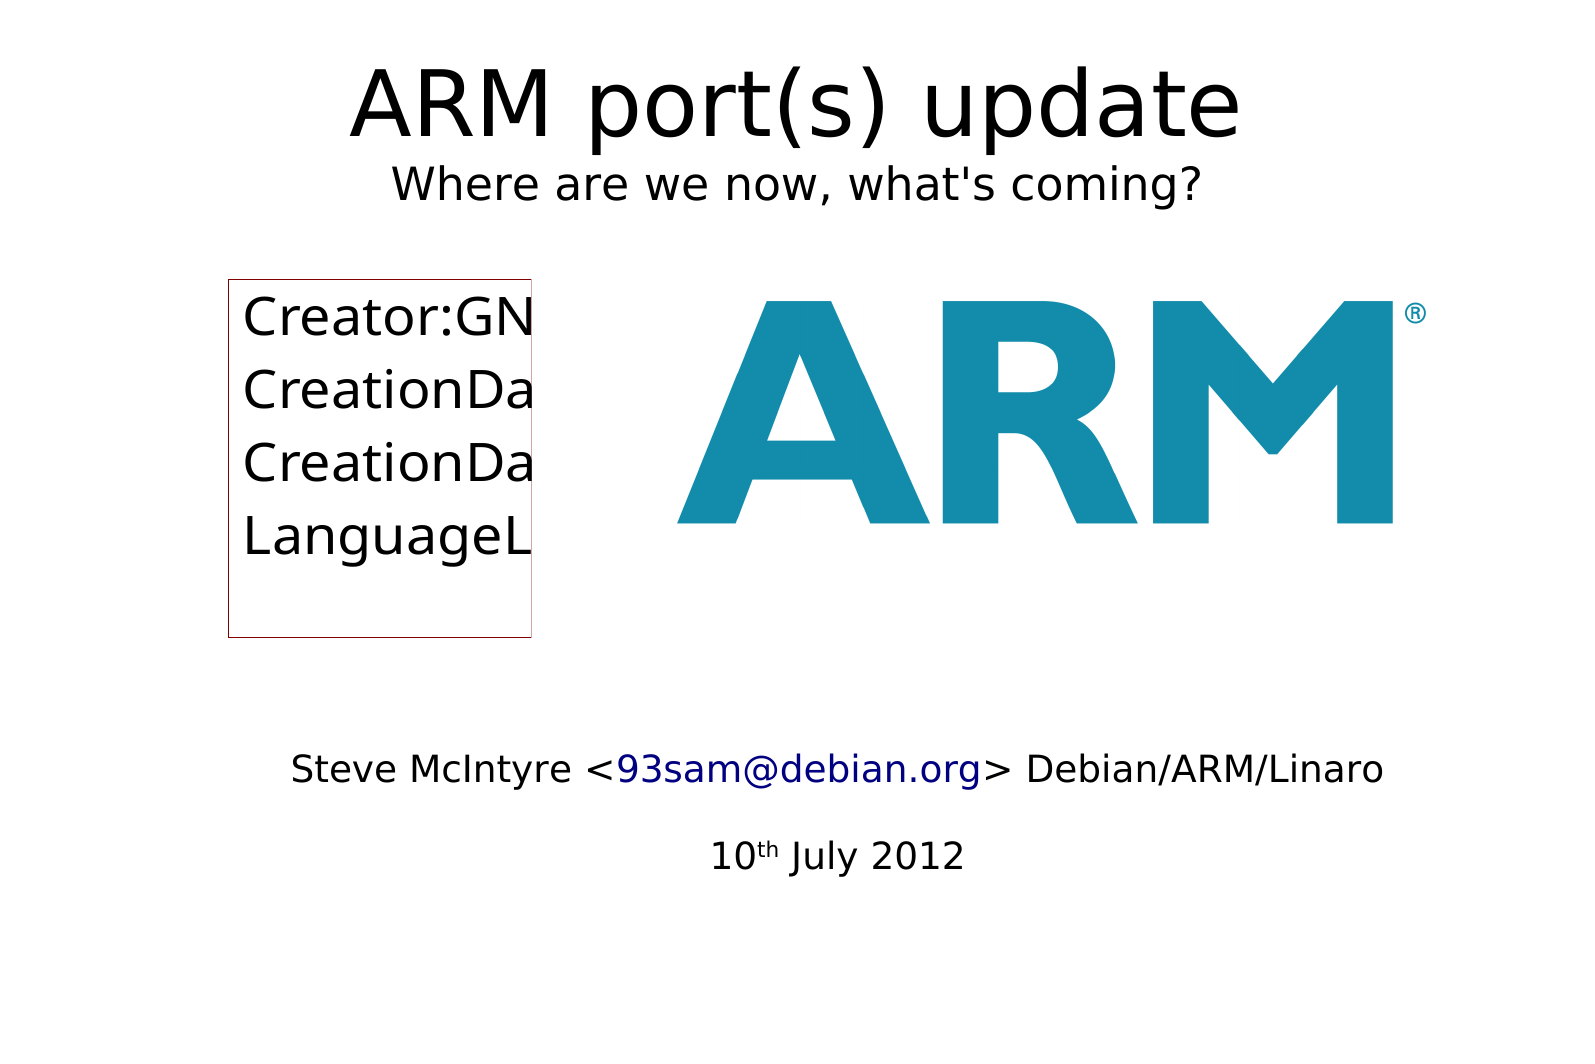

# ARM port(s) update Where are we now, what's coming?
Steve McIntyre <93sam@debian.org> Debian/ARM/Linaro
10th July 2012
1